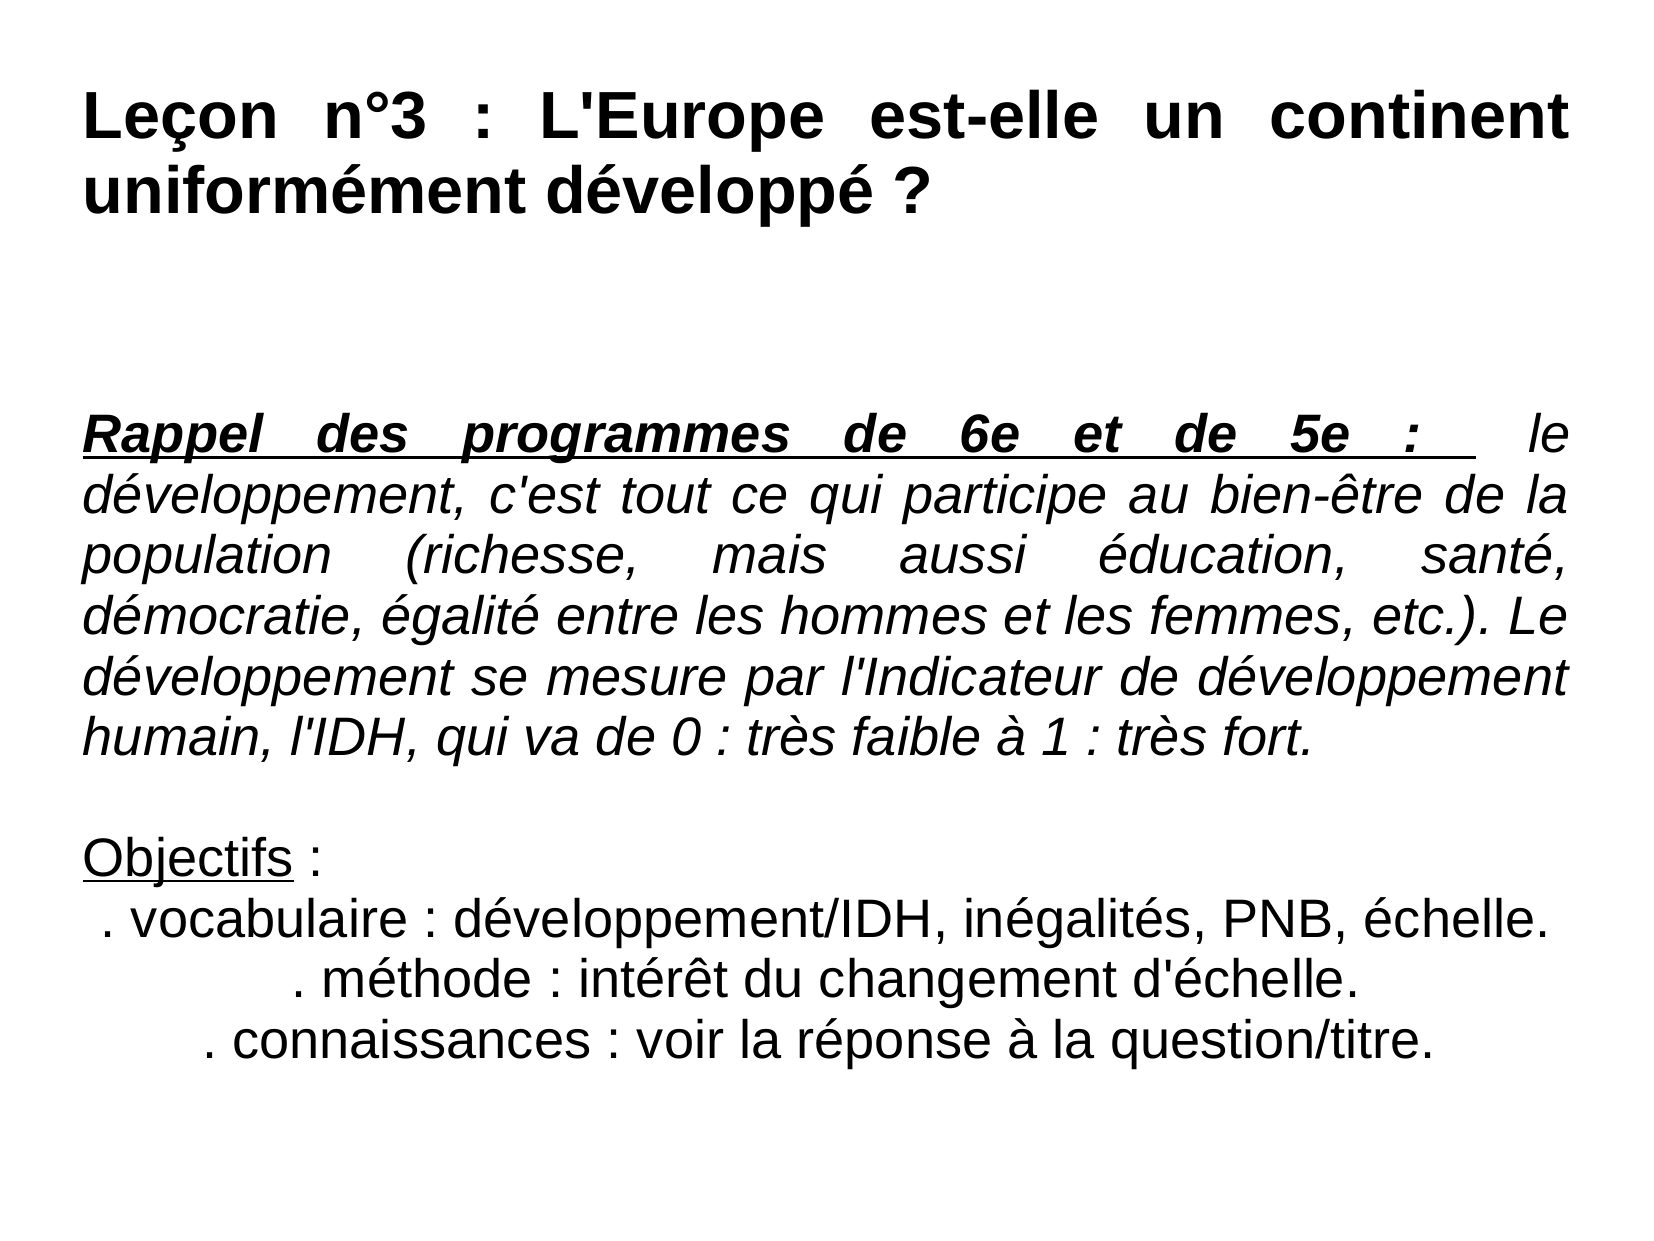

# Leçon n°3 : L'Europe est-elle un continent uniformément développé ?
Rappel des programmes de 6e et de 5e : le développement, c'est tout ce qui participe au bien-être de la population (richesse, mais aussi éducation, santé, démocratie, égalité entre les hommes et les femmes, etc.). Le développement se mesure par l'Indicateur de développement humain, l'IDH, qui va de 0 : très faible à 1 : très fort.
Objectifs :
. vocabulaire : développement/IDH, inégalités, PNB, échelle.
. méthode : intérêt du changement d'échelle.
. connaissances : voir la réponse à la question/titre.